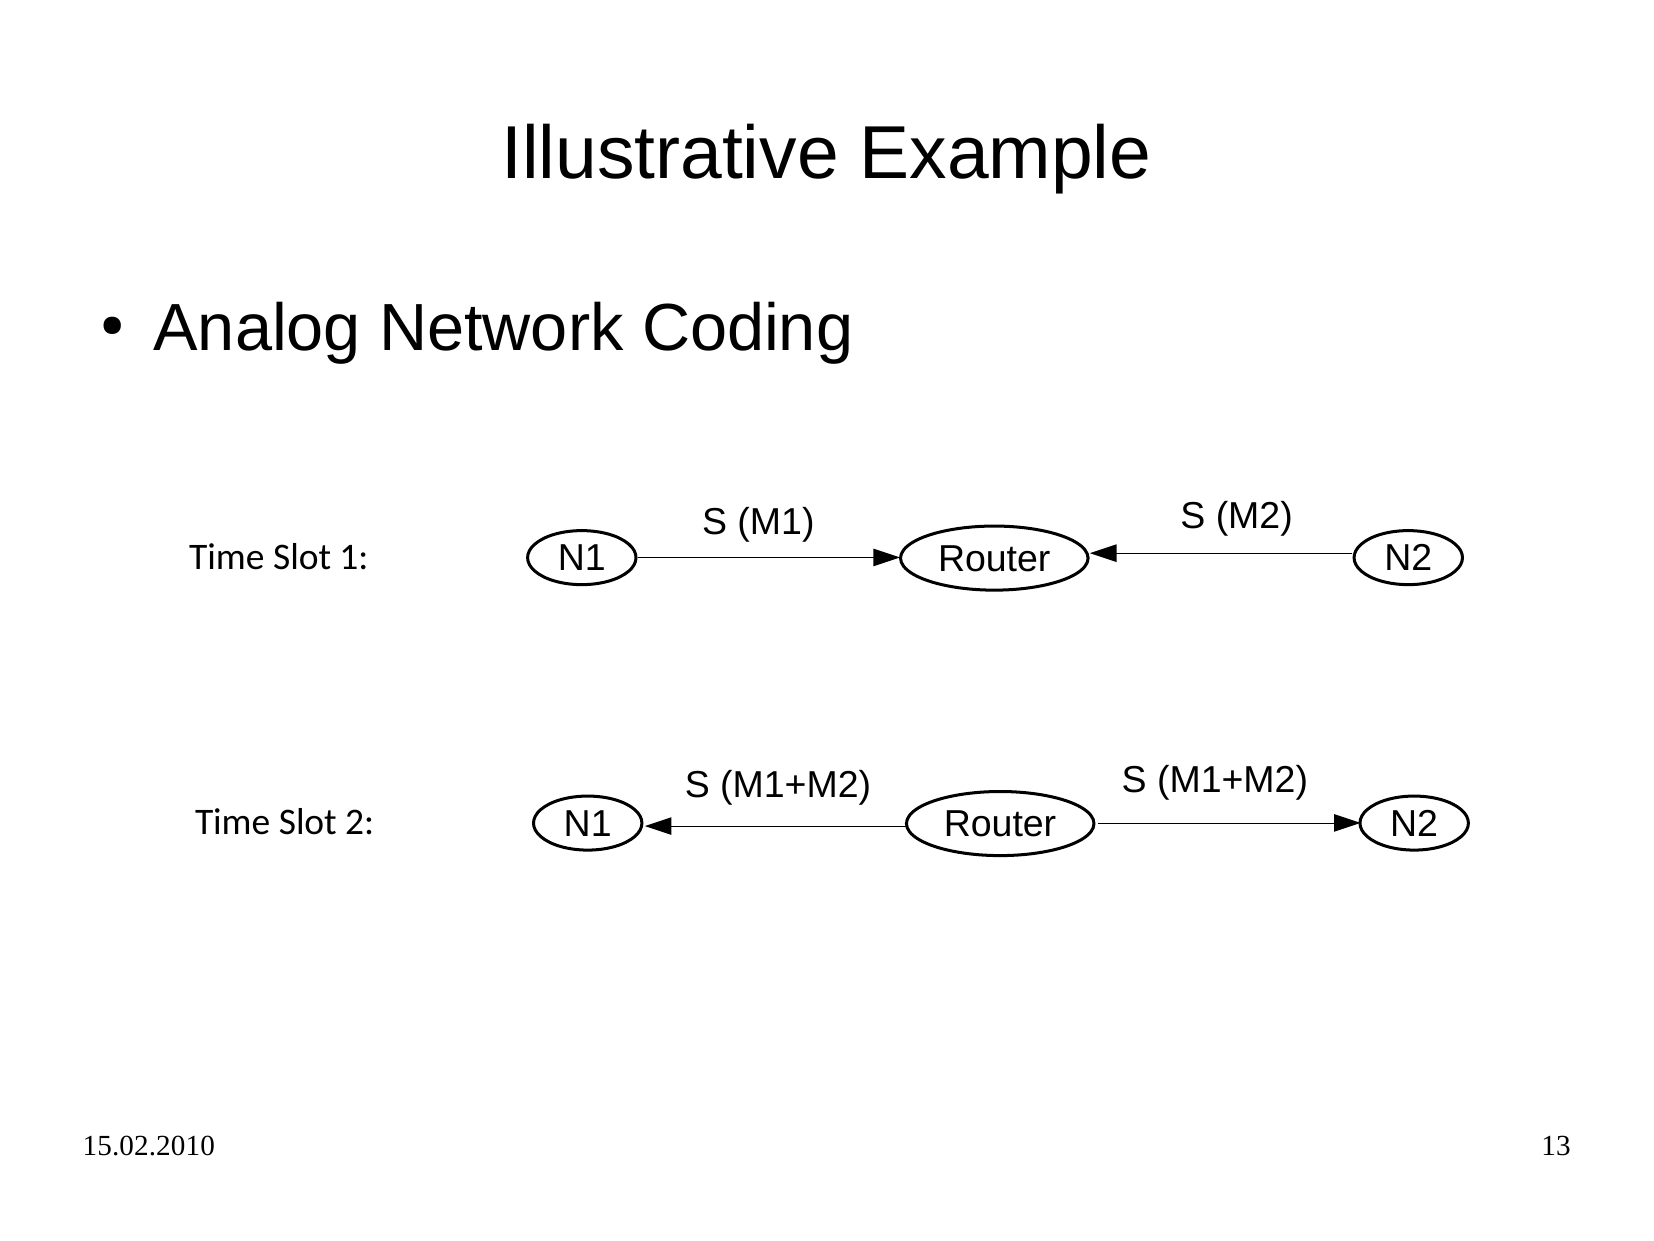

# Illustrative Example
Analog Network Coding
S (M2)
S (M1)
Router
N1
N2
Time Slot 1:
S (M1+M2)
S (M1+M2)
Router
N1
N2
Time Slot 2:
15.02.2010
13